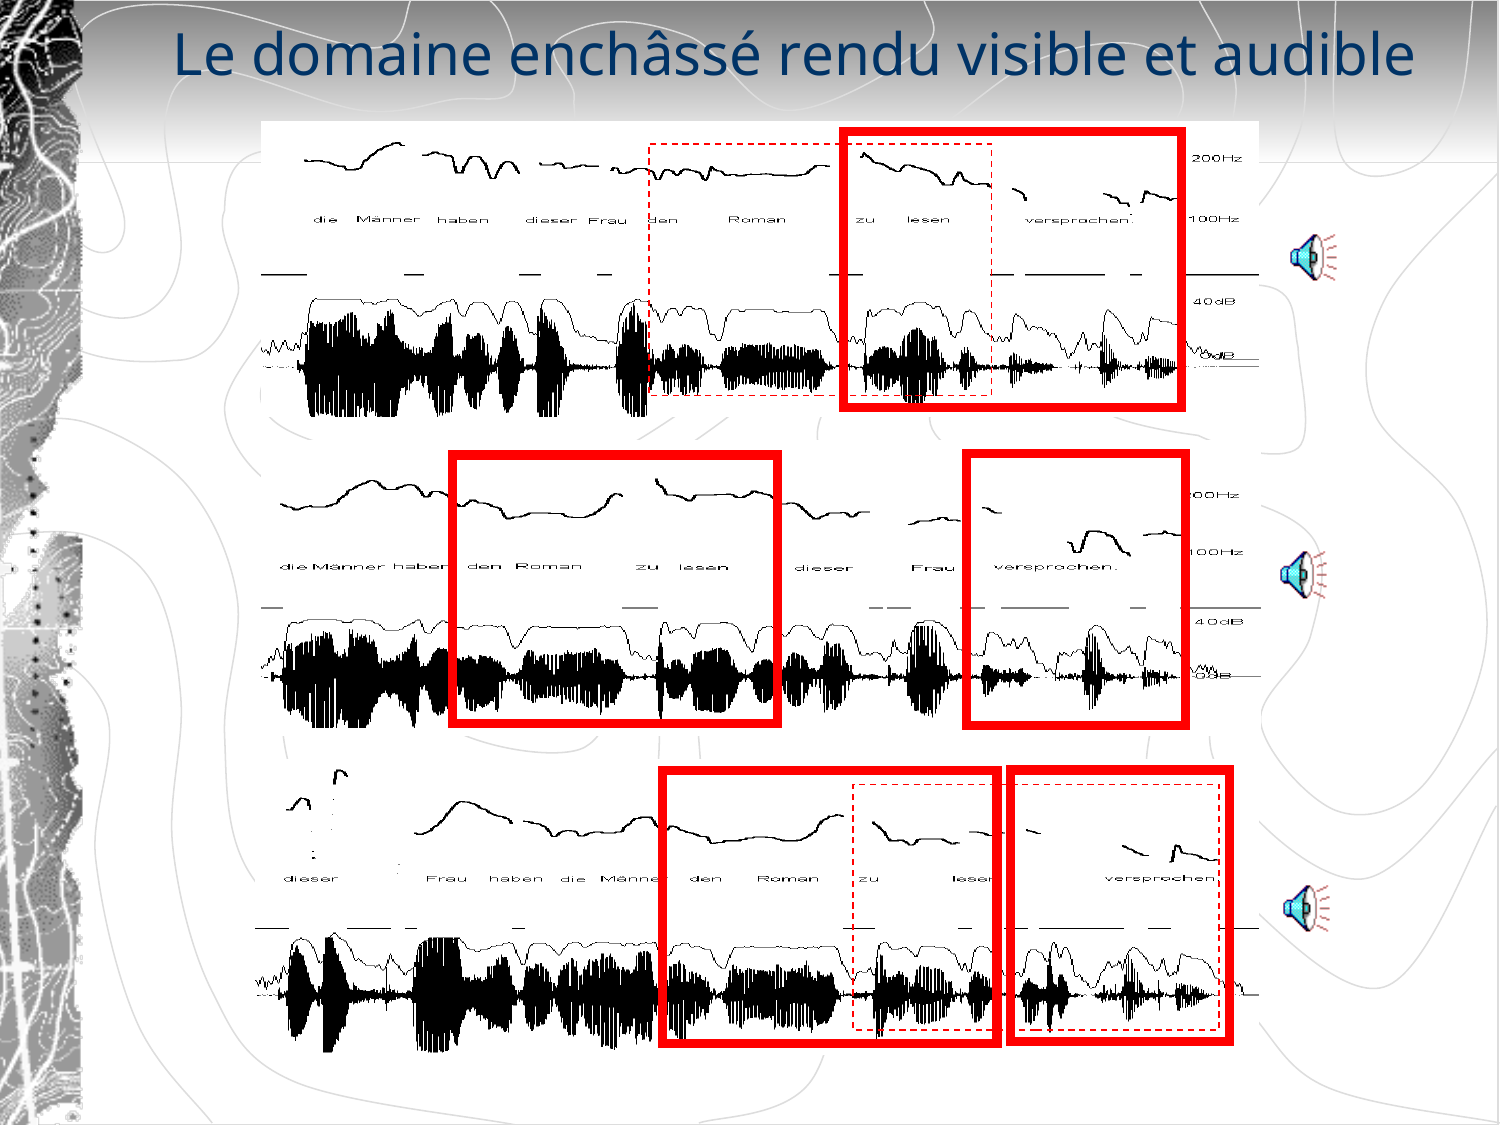

# Le domaine enchâssé rendu visible et audible